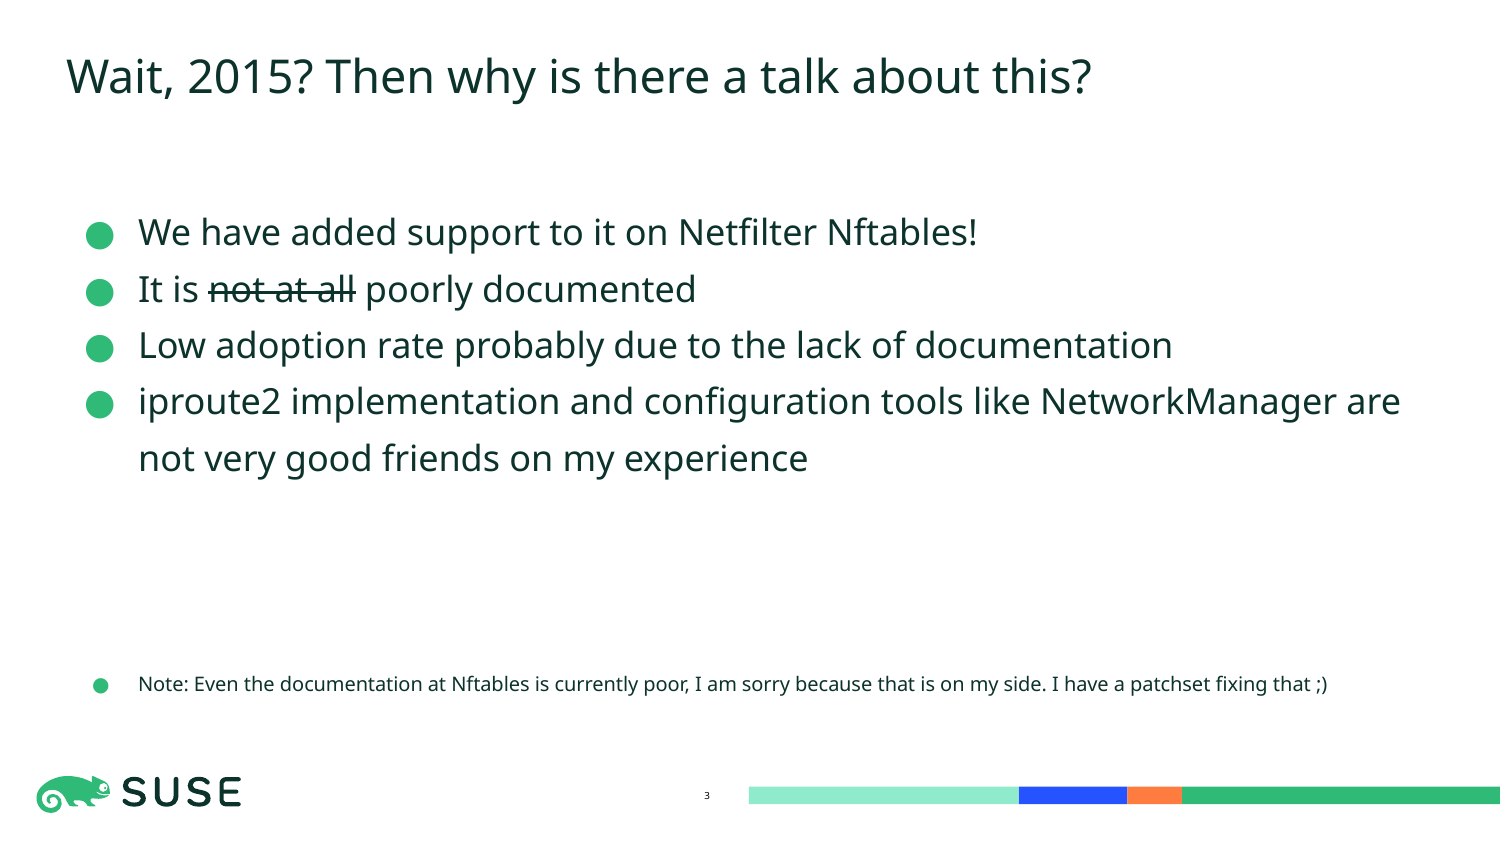

Wait, 2015? Then why is there a talk about this?
# We have added support to it on Netfilter Nftables!
It is not at all poorly documented
Low adoption rate probably due to the lack of documentation
iproute2 implementation and configuration tools like NetworkManager are not very good friends on my experience
Note: Even the documentation at Nftables is currently poor, I am sorry because that is on my side. I have a patchset fixing that ;)